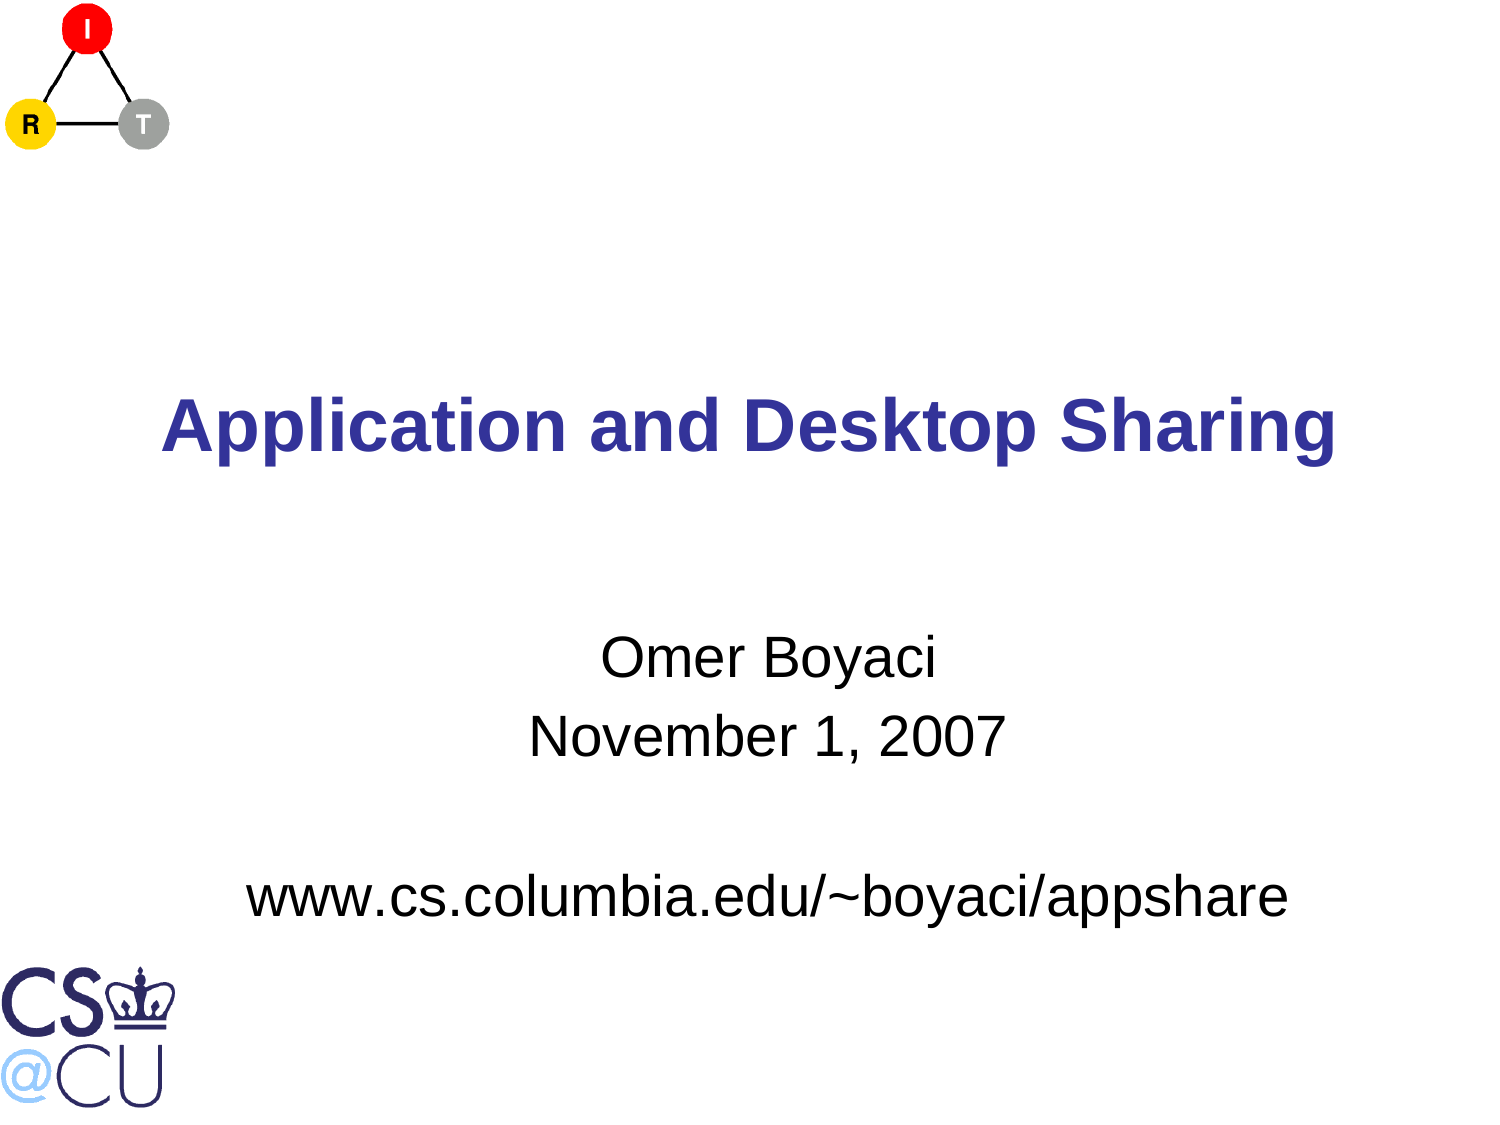

# Application and Desktop Sharing
Omer Boyaci
November 1, 2007
www.cs.columbia.edu/~boyaci/appshare